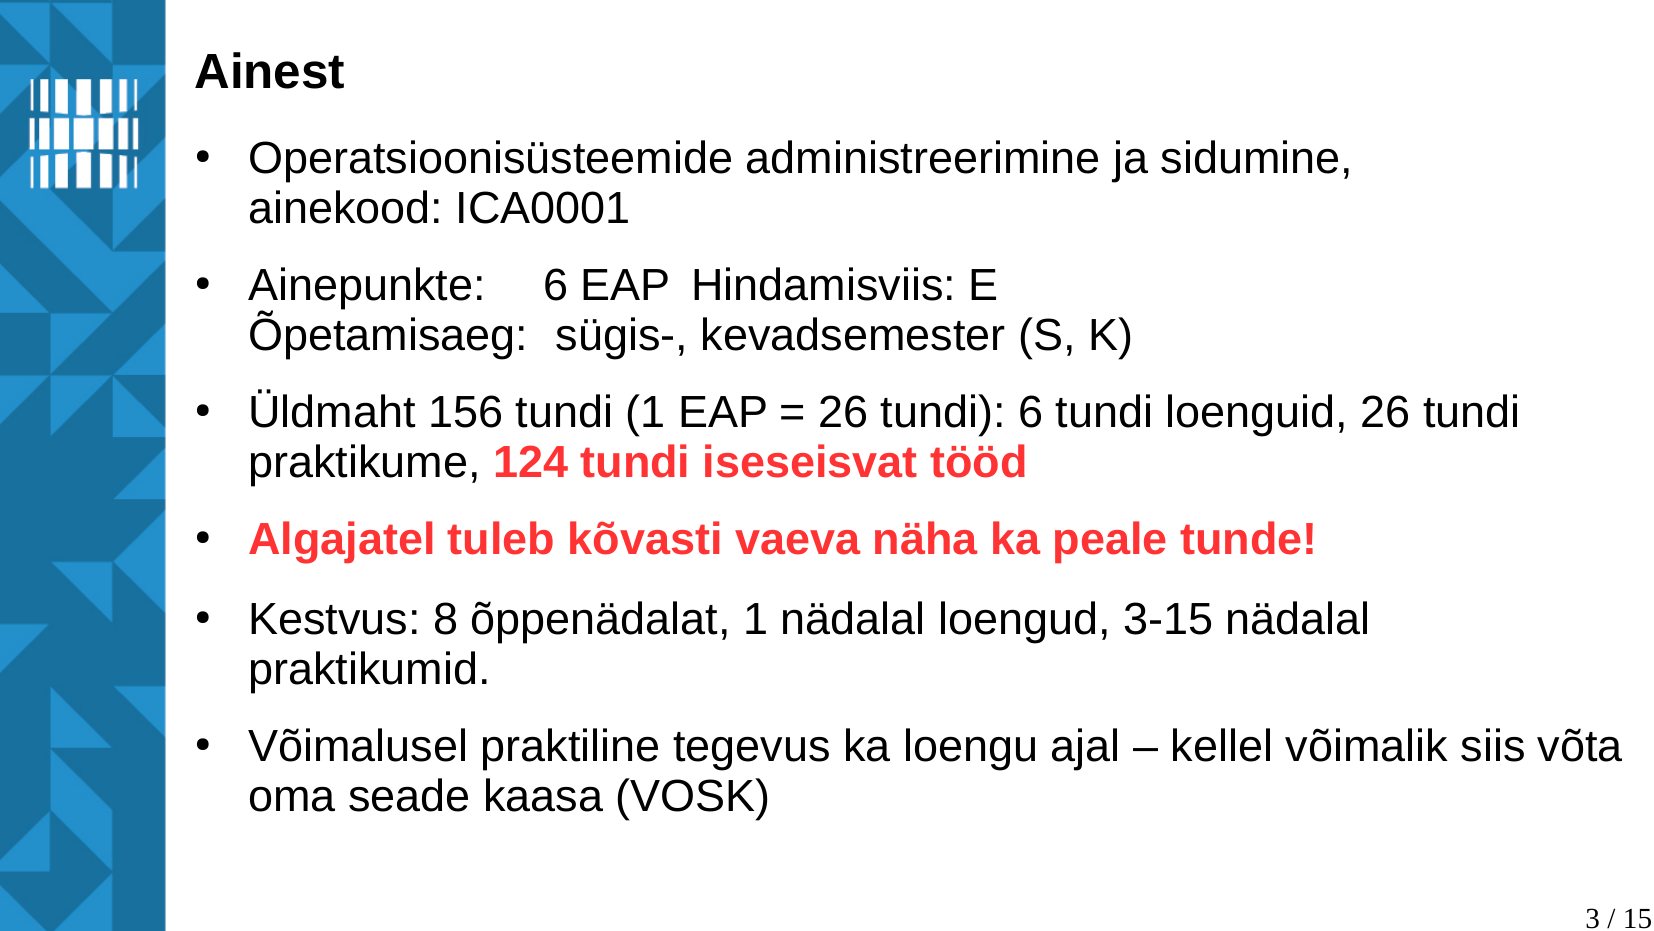

# Ainest
Operatsioonisüsteemide administreerimine ja sidumine,
ainekood: ICA0001
Ainepunkte:	6 EAP 	Hindamisviis: E
Õpetamisaeg:	 sügis-, kevadsemester (S, K)
Üldmaht 156 tundi (1 EAP = 26 tundi): 6 tundi loenguid, 26 tundi praktikume, 124 tundi iseseisvat tööd
Algajatel tuleb kõvasti vaeva näha ka peale tunde!
Kestvus: 8 õppenädalat, 1 nädalal loengud, 3-15 nädalal praktikumid.
Võimalusel praktiline tegevus ka loengu ajal – kellel võimalik siis võta oma seade kaasa (VOSK)
3